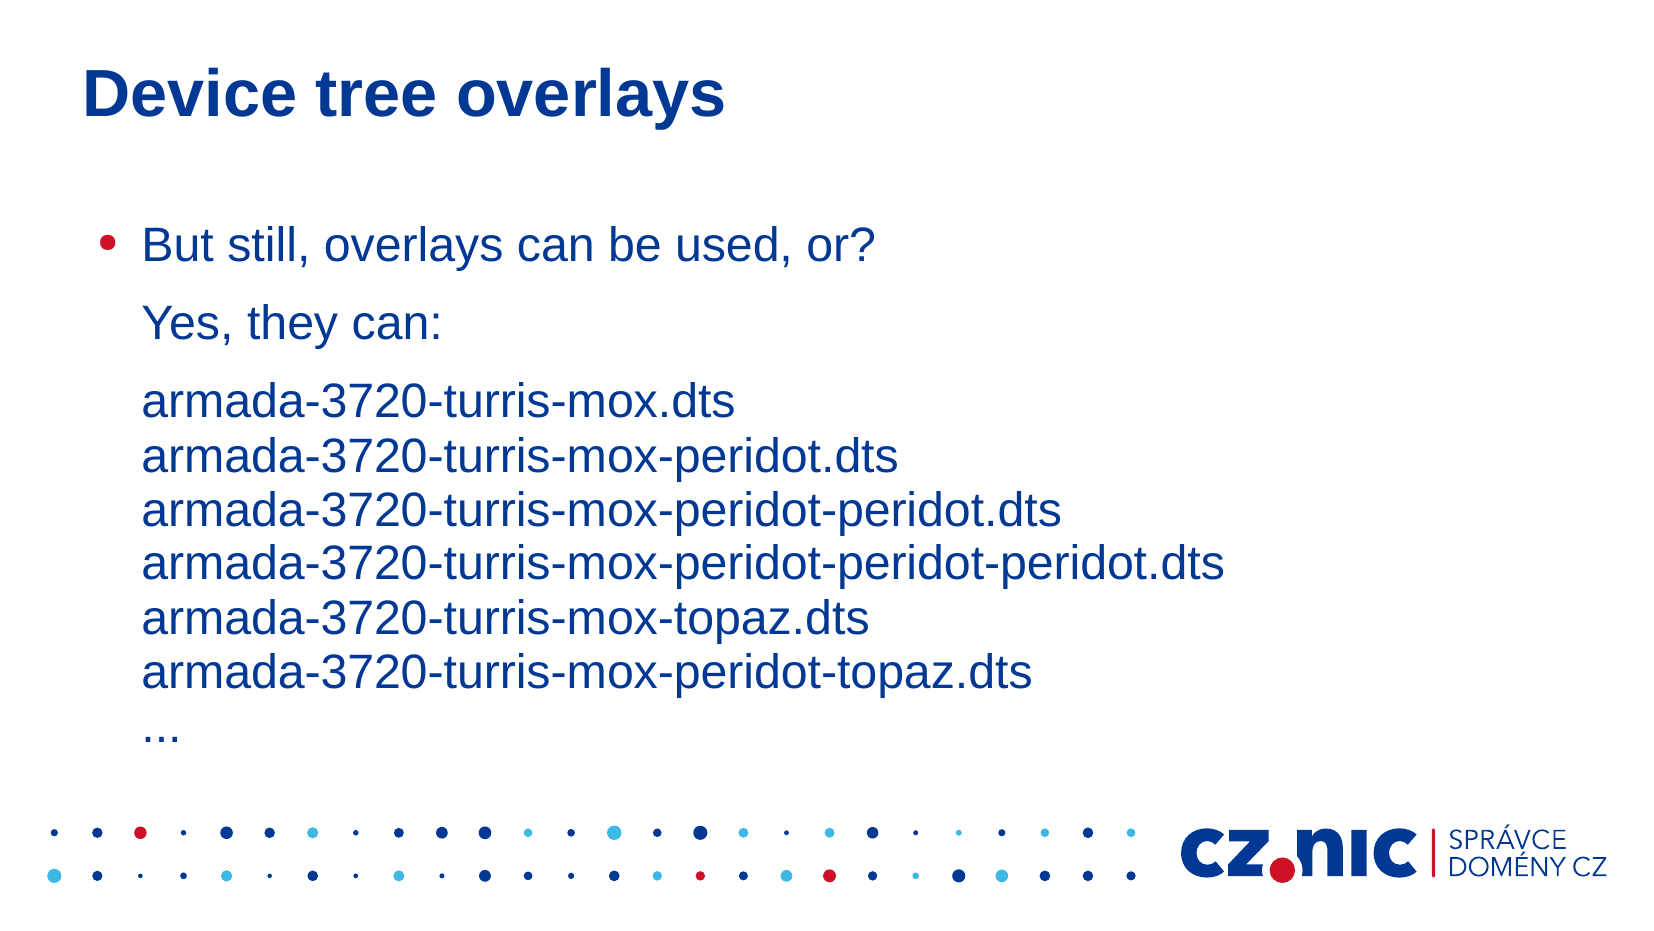

# Device tree overlays
But still, overlays can be used, or?
Yes, they can:
armada-3720-turris-mox.dts
armada-3720-turris-mox-peridot.dts
armada-3720-turris-mox-peridot-peridot.dts
armada-3720-turris-mox-peridot-peridot-peridot.dts
armada-3720-turris-mox-topaz.dts
armada-3720-turris-mox-peridot-topaz.dts
...